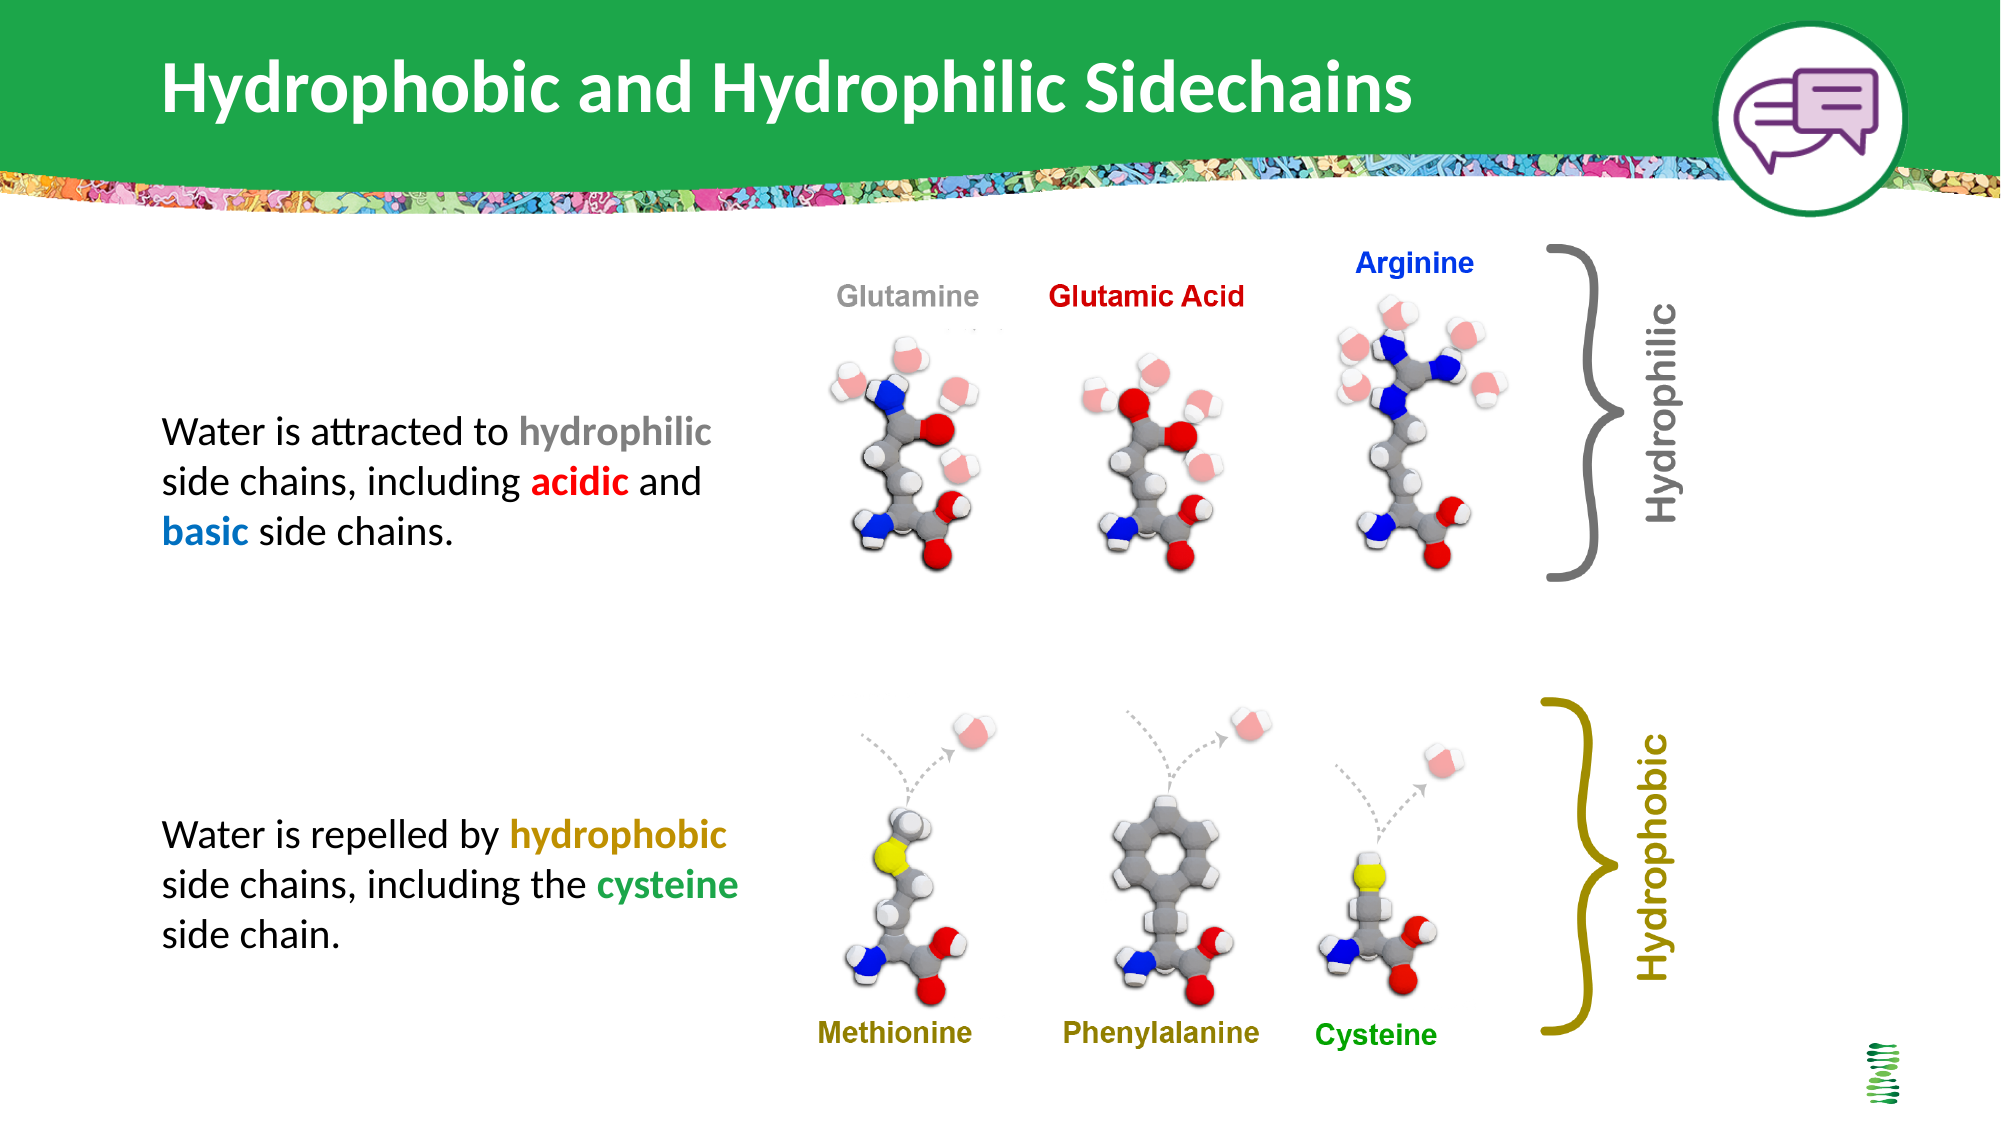

Hydrophobic and Hydrophilic Sidechains
Water is attracted to hydrophilic side chains, including acidic and basic side chains.
Water is repelled by hydrophobic side chains, including the cysteine side chain.